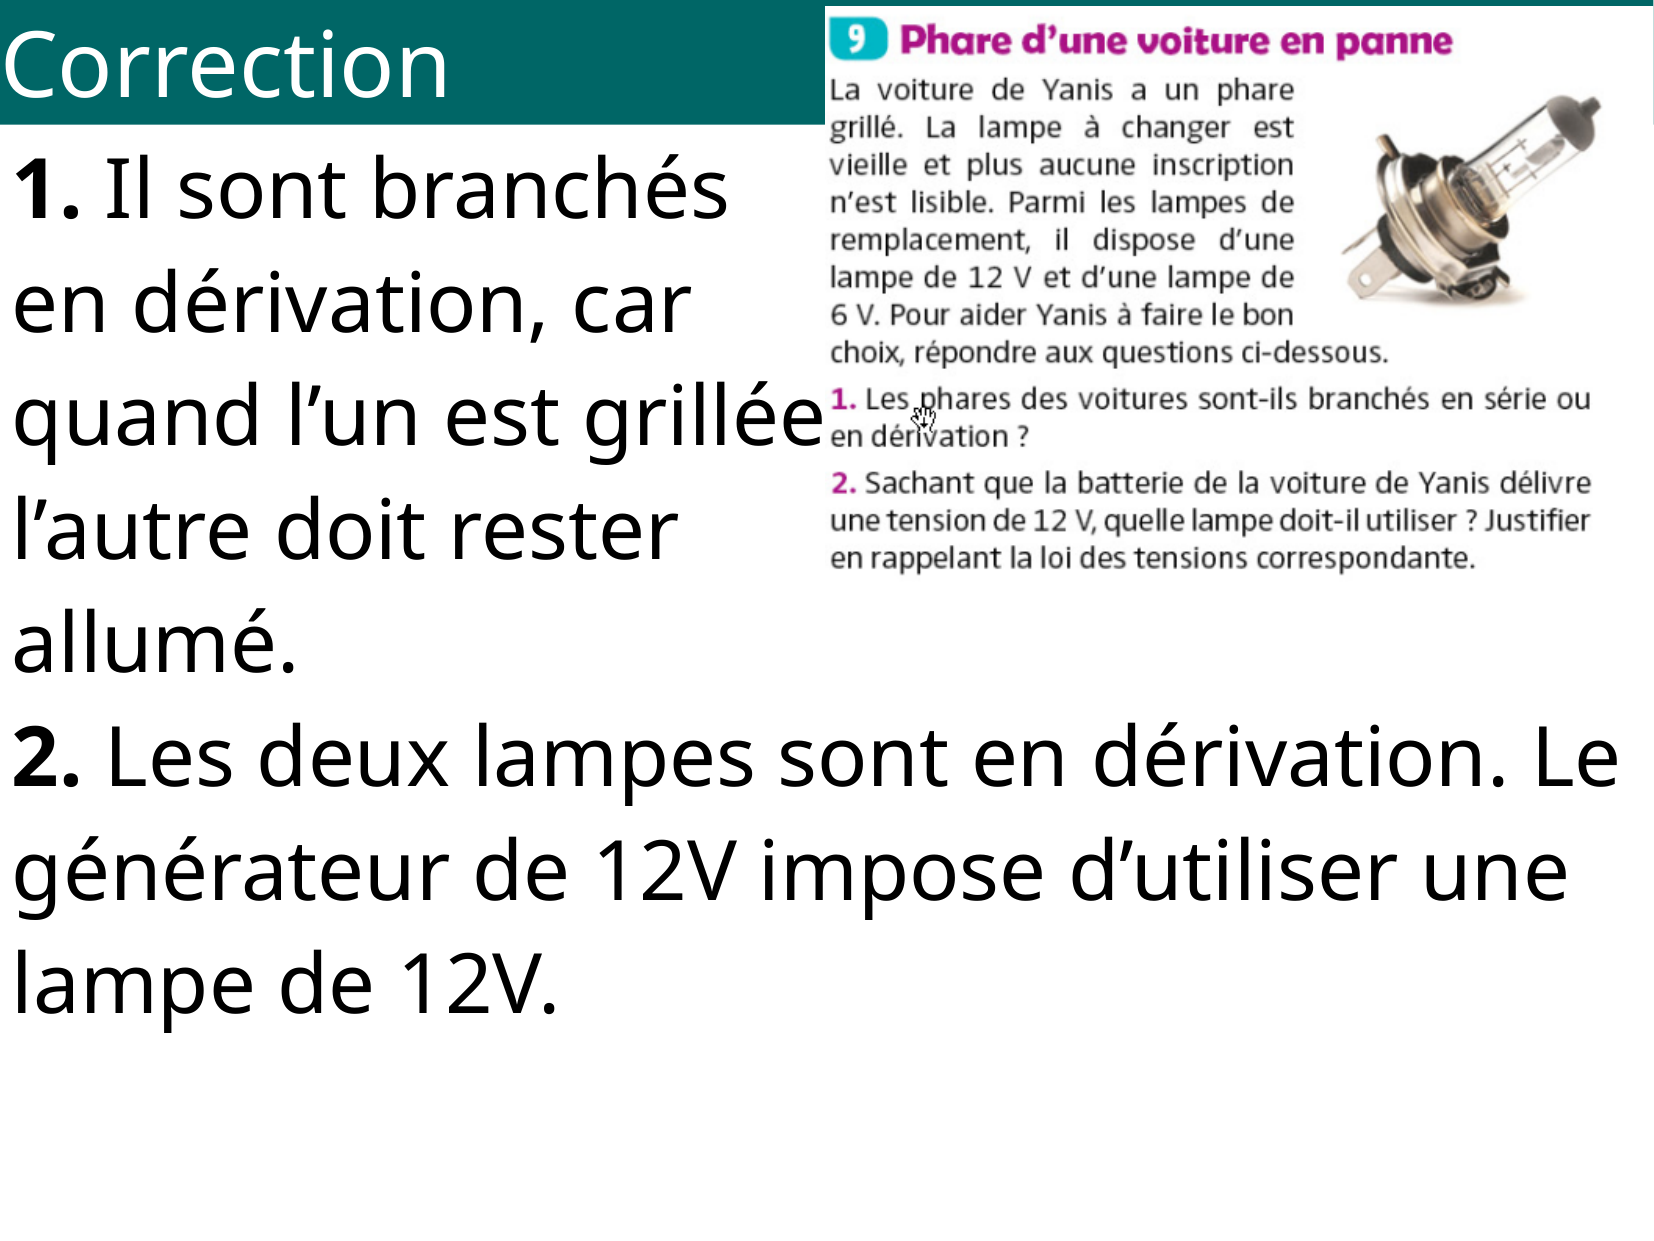

# Correction
1. Il sont branchés
en dérivation, car
quand l’un est grillée,
l’autre doit rester
allumé.
2. Les deux lampes sont en dérivation. Le générateur de 12V impose d’utiliser une lampe de 12V.